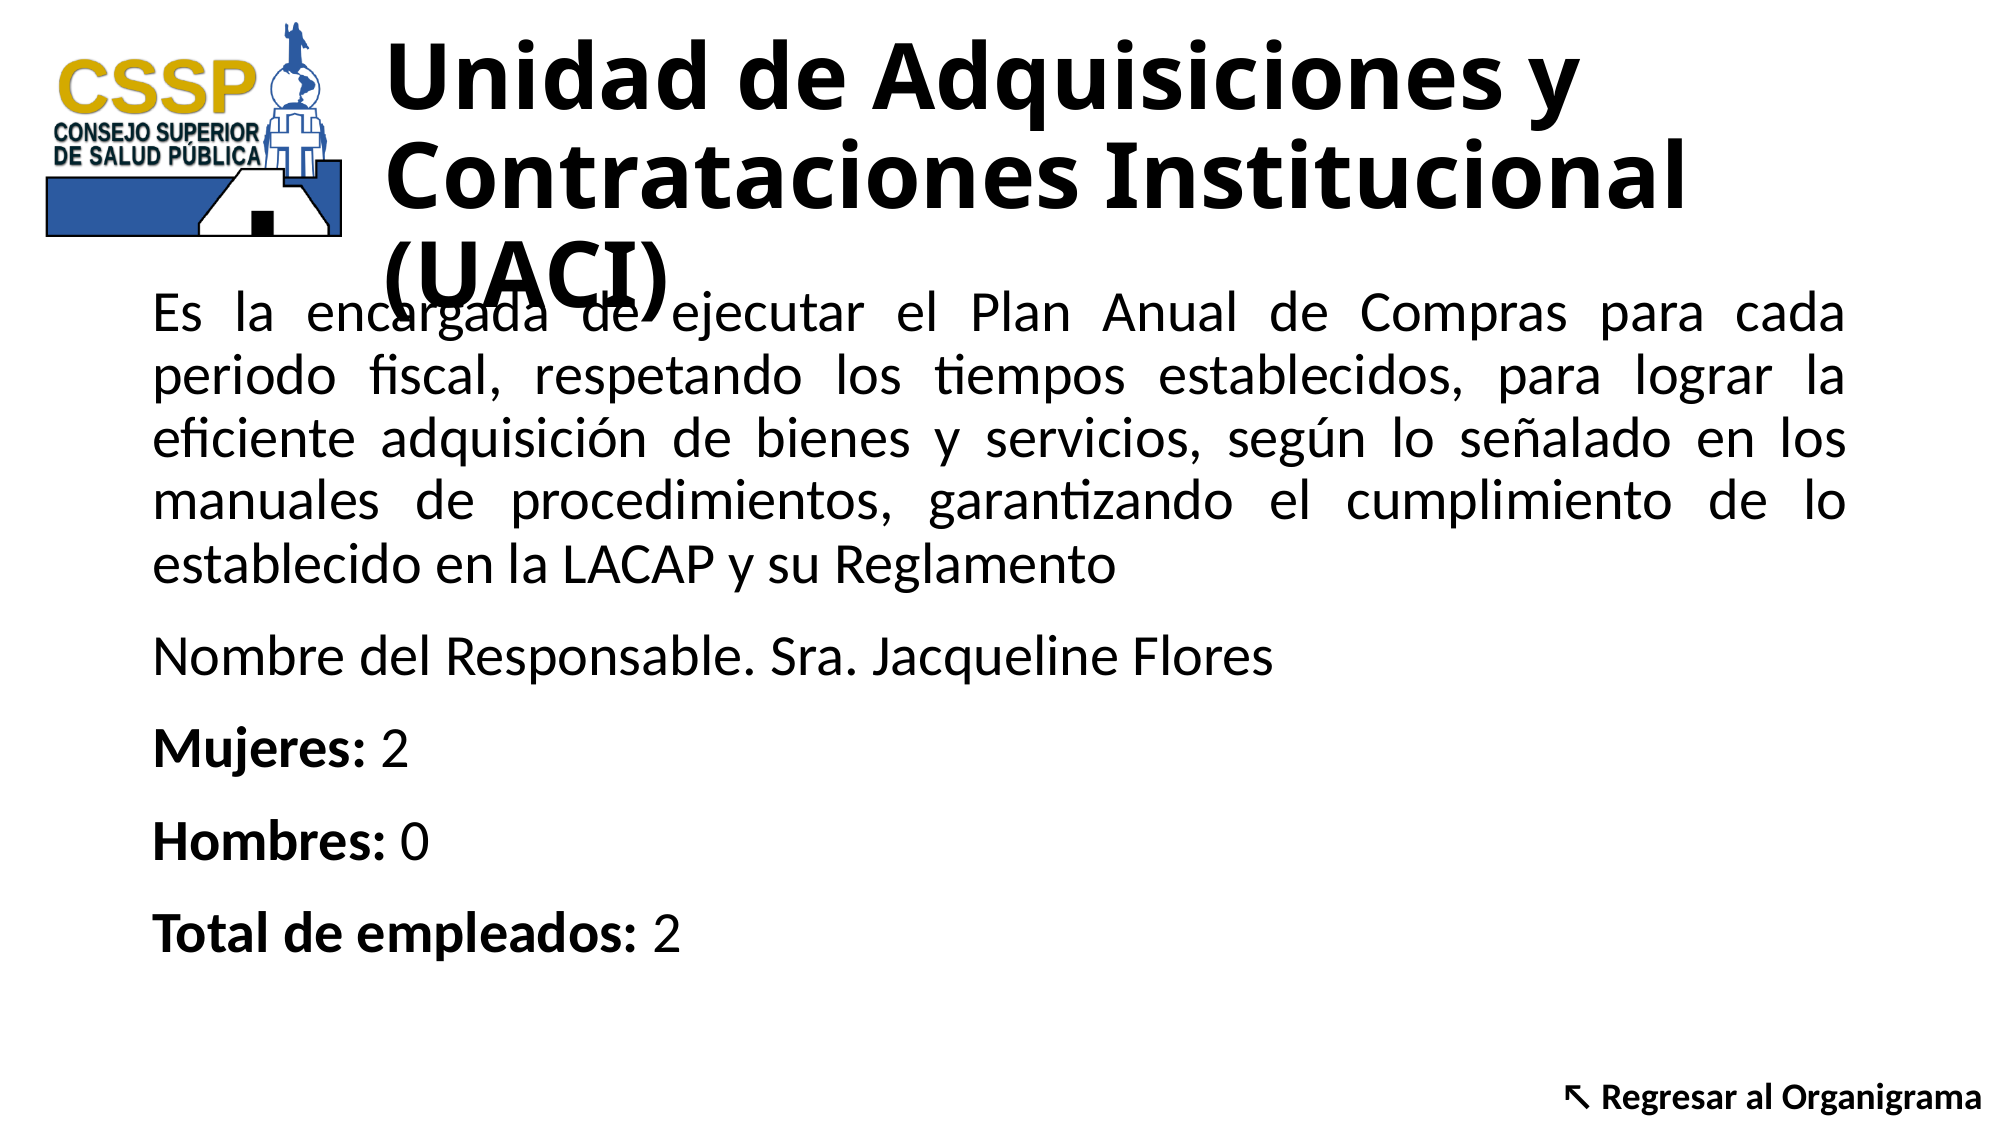

# Unidad de Adquisiciones y Contrataciones Institucional (UACI)
Es la encargada de ejecutar el Plan Anual de Compras para cada periodo fiscal, respetando los tiempos establecidos, para lograr la eficiente adquisición de bienes y servicios, según lo señalado en los manuales de procedimientos, garantizando el cumplimiento de lo establecido en la LACAP y su Reglamento
Nombre del Responsable. Sra. Jacqueline Flores
Mujeres: 2
Hombres: 0
Total de empleados: 2
↖ Regresar al Organigrama